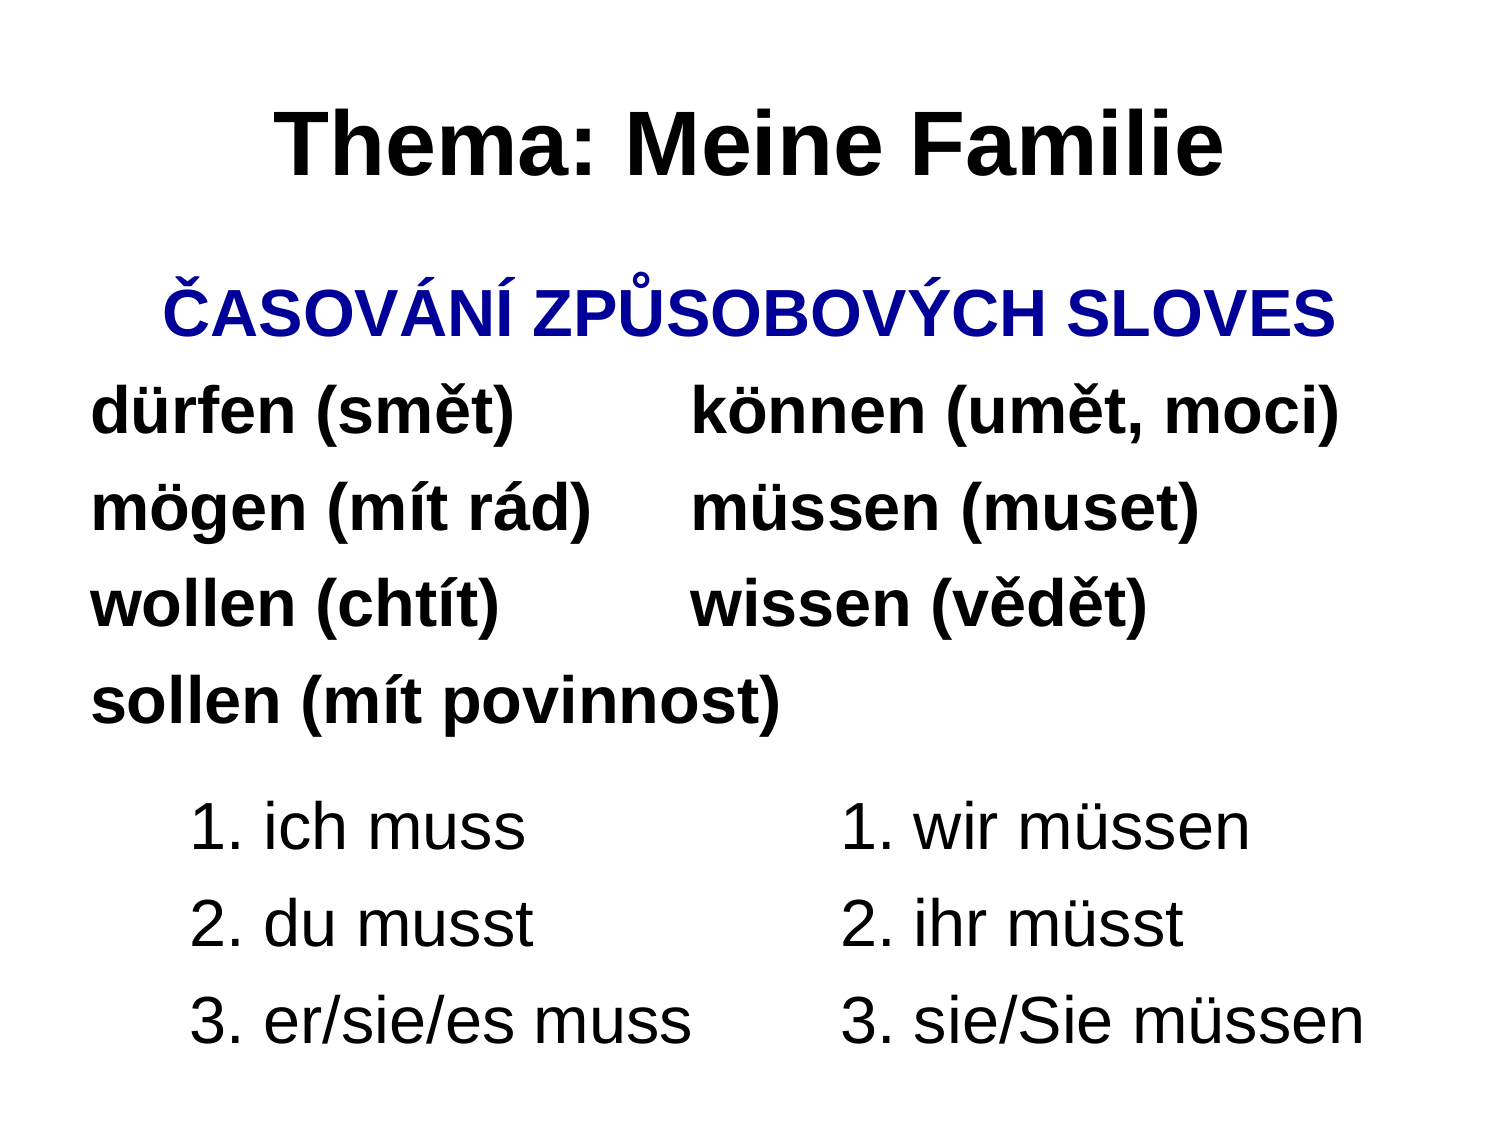

# Thema: Meine Familie
ČASOVÁNÍ ZPŮSOBOVÝCH SLOVES
dürfen (smět) 		können (umět, moci)
mögen (mít rád) 	müssen (muset)
wollen (chtít) 		wissen (vědět)
sollen (mít povinnost)
	1. ich muss		 	1. wir müssen
	2. du musst		 	2. ihr müsst
	3. er/sie/es muss 	3. sie/Sie müssen